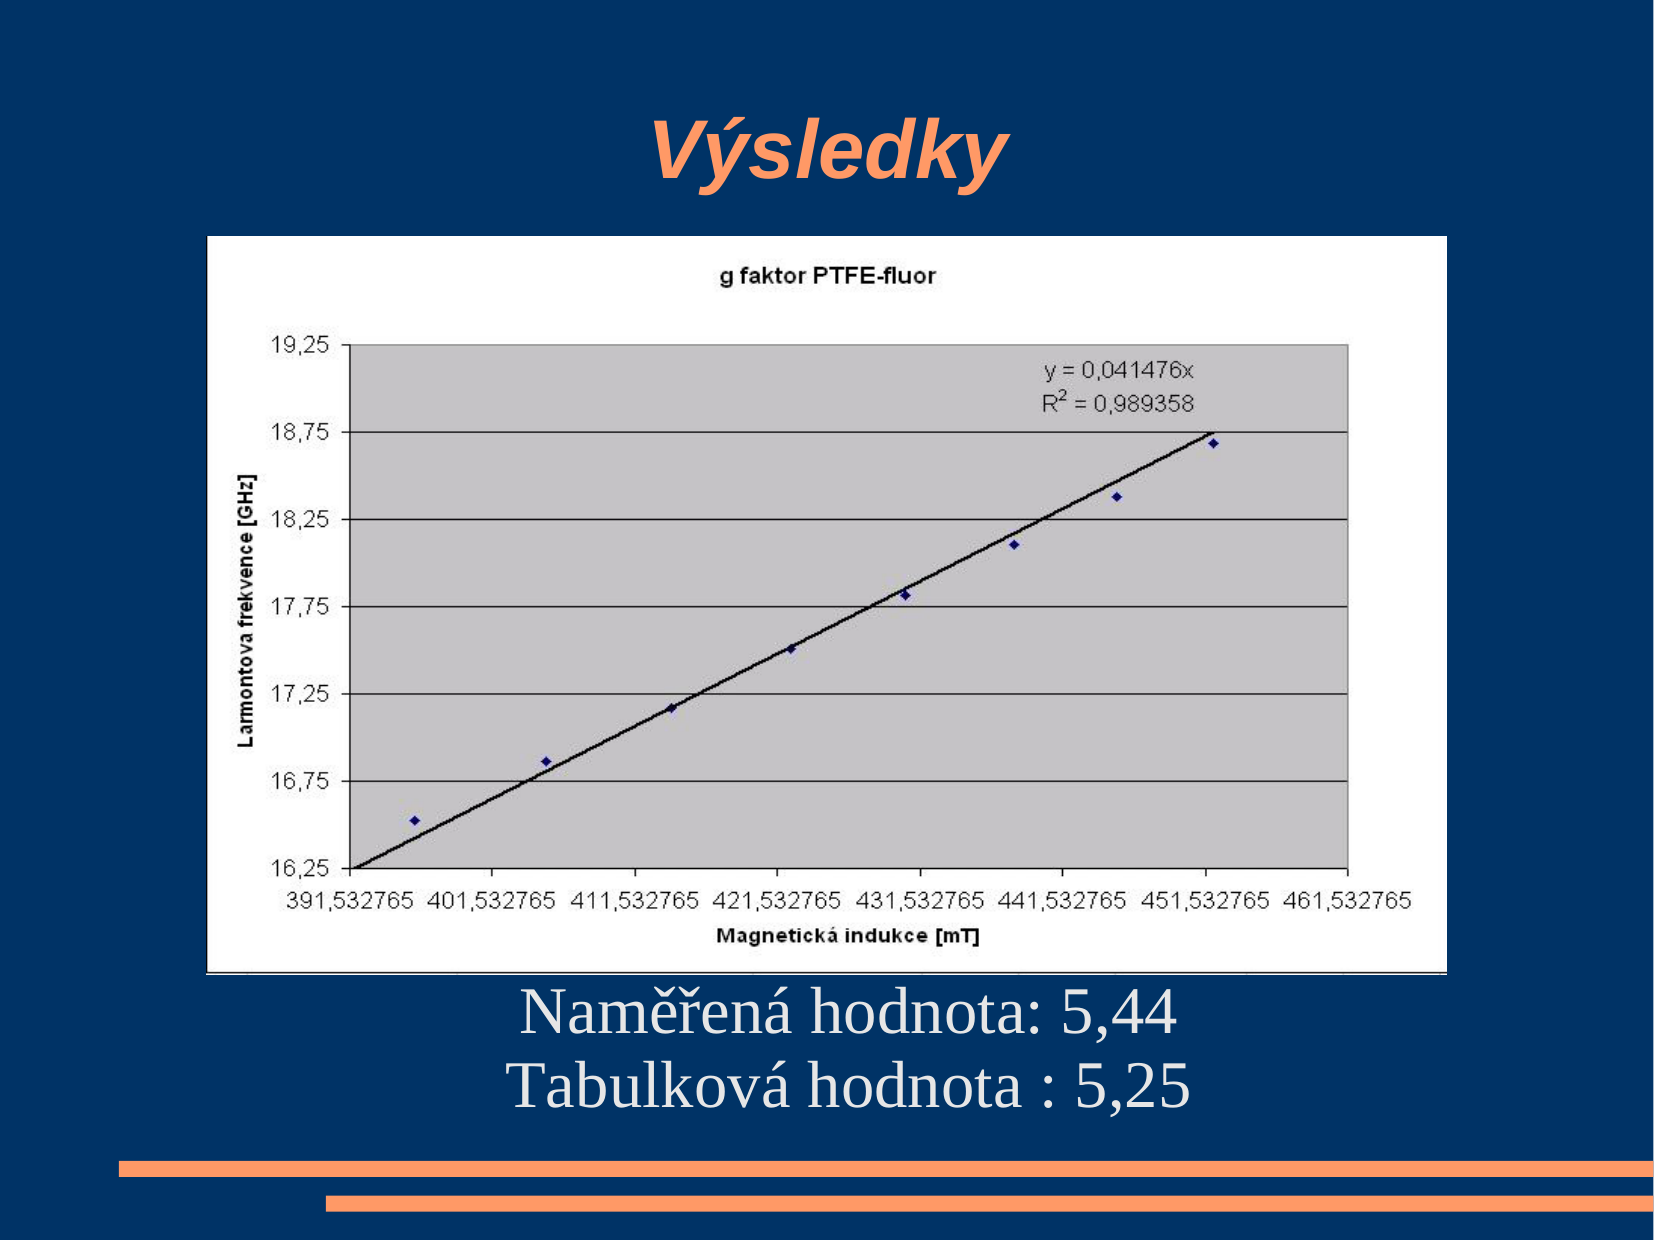

# Výsledky
Naměřená hodnota: 5,44
Tabulková hodnota : 5,25